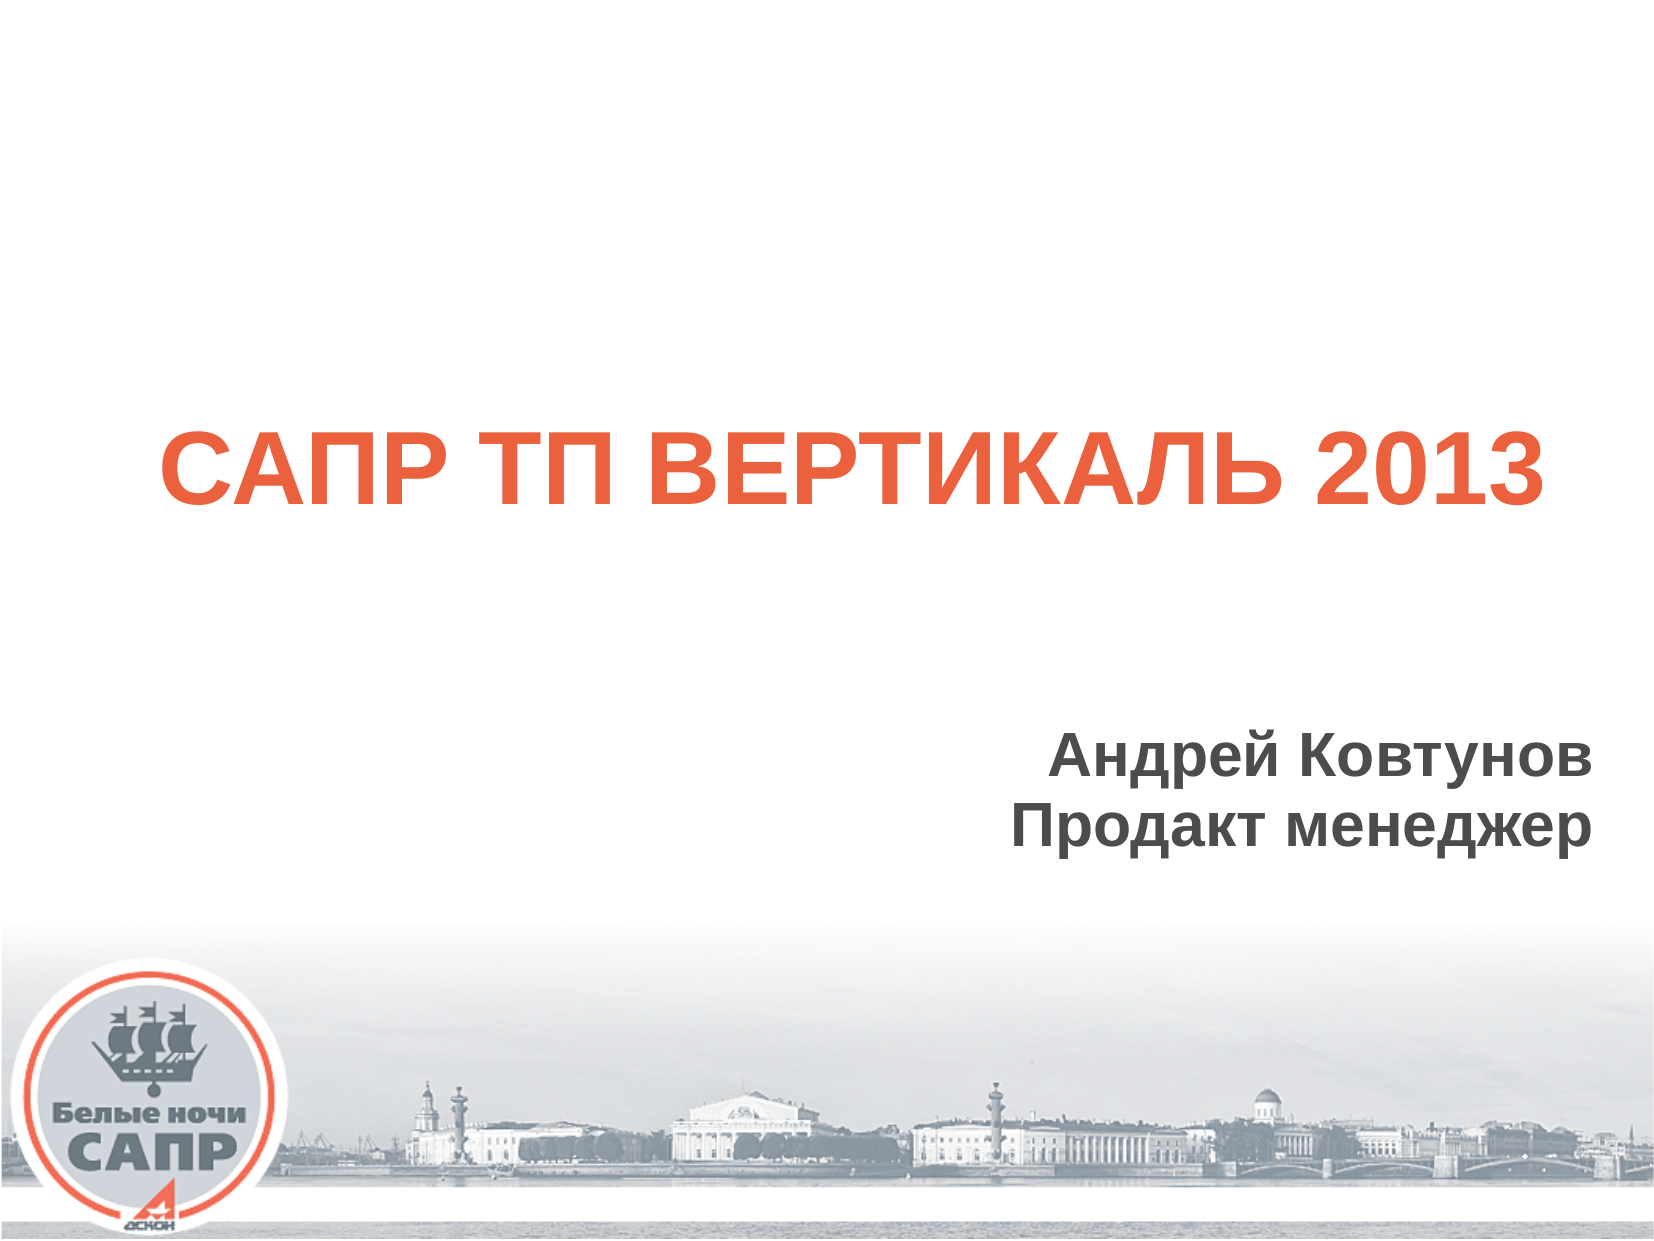

# САПР ТП ВЕРТИКАЛЬ 2013
Андрей Ковтунов
Продакт менеджер